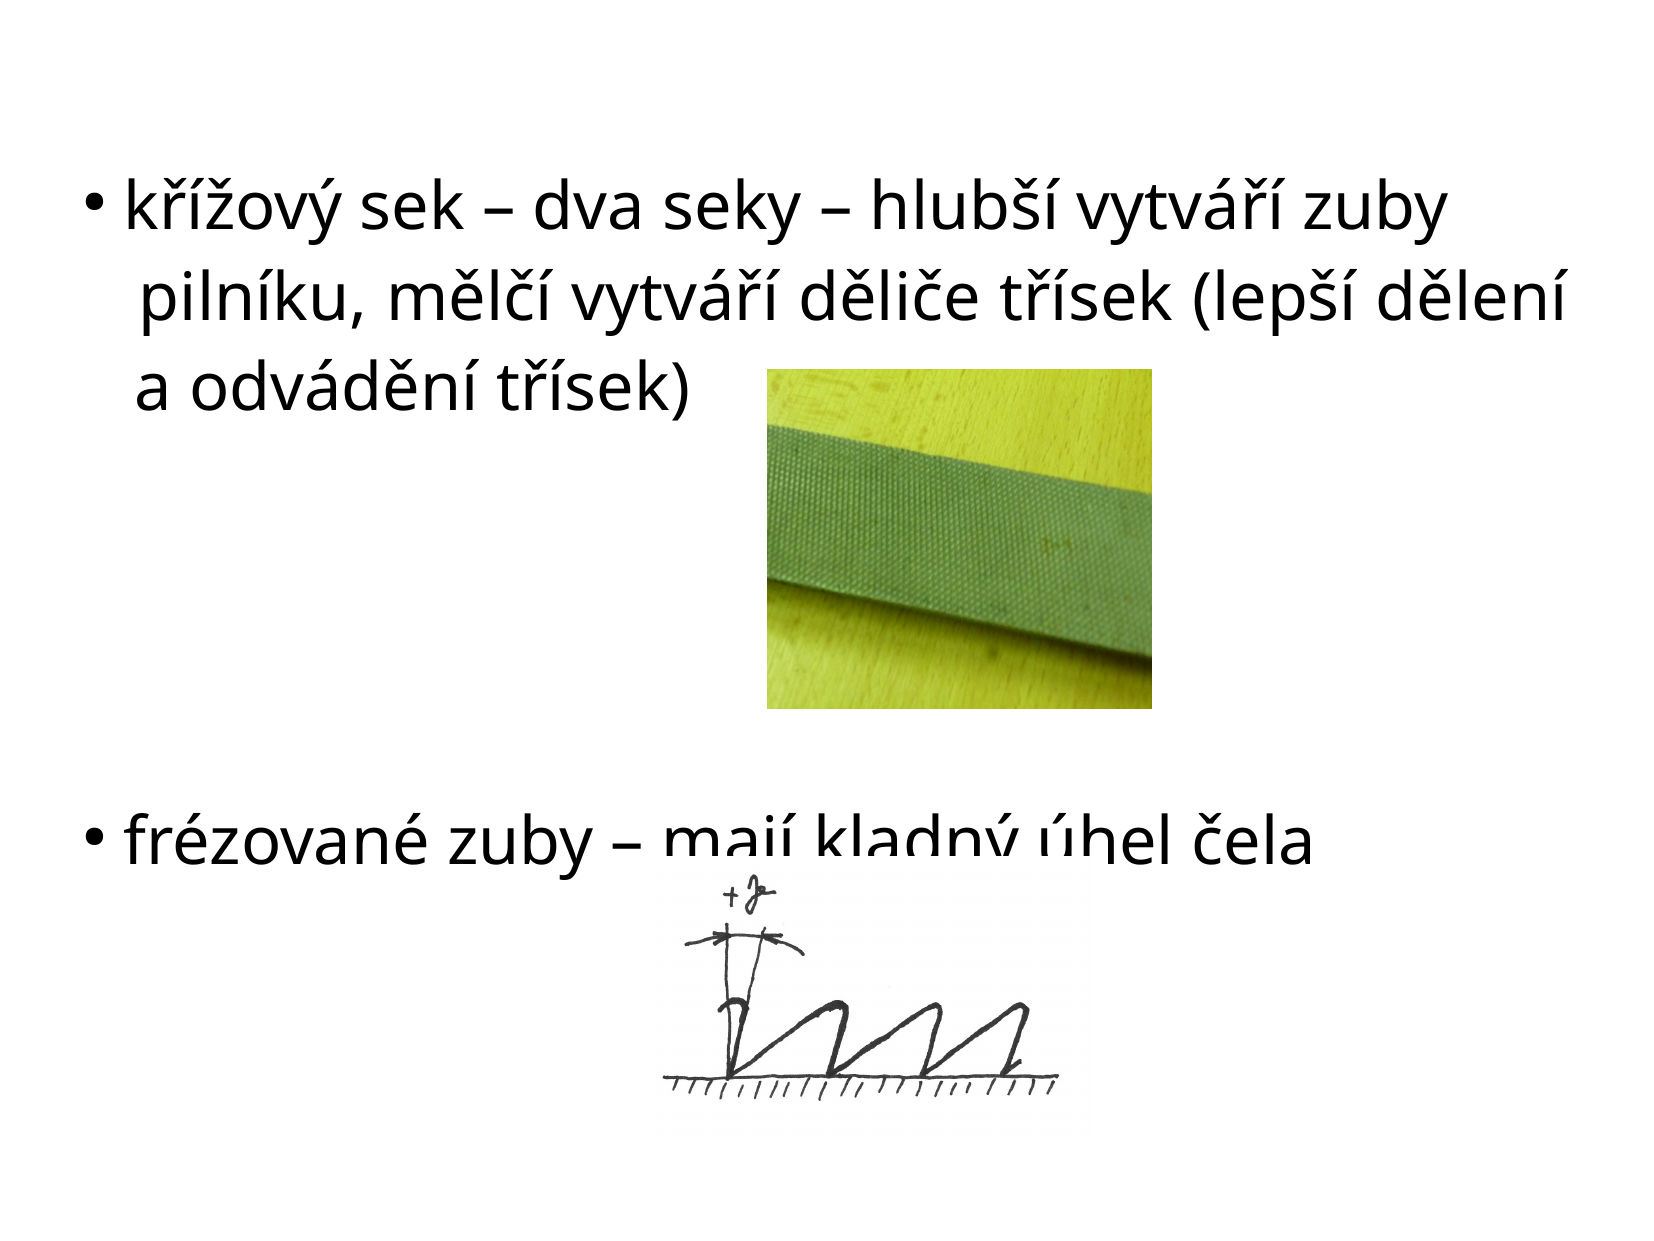

# křížový sek – dva seky – hlubší vytváří zuby pilníku, mělčí vytváří děliče třísek (lepší dělení a odvádění třísek)
 frézované zuby – mají kladný úhel čela